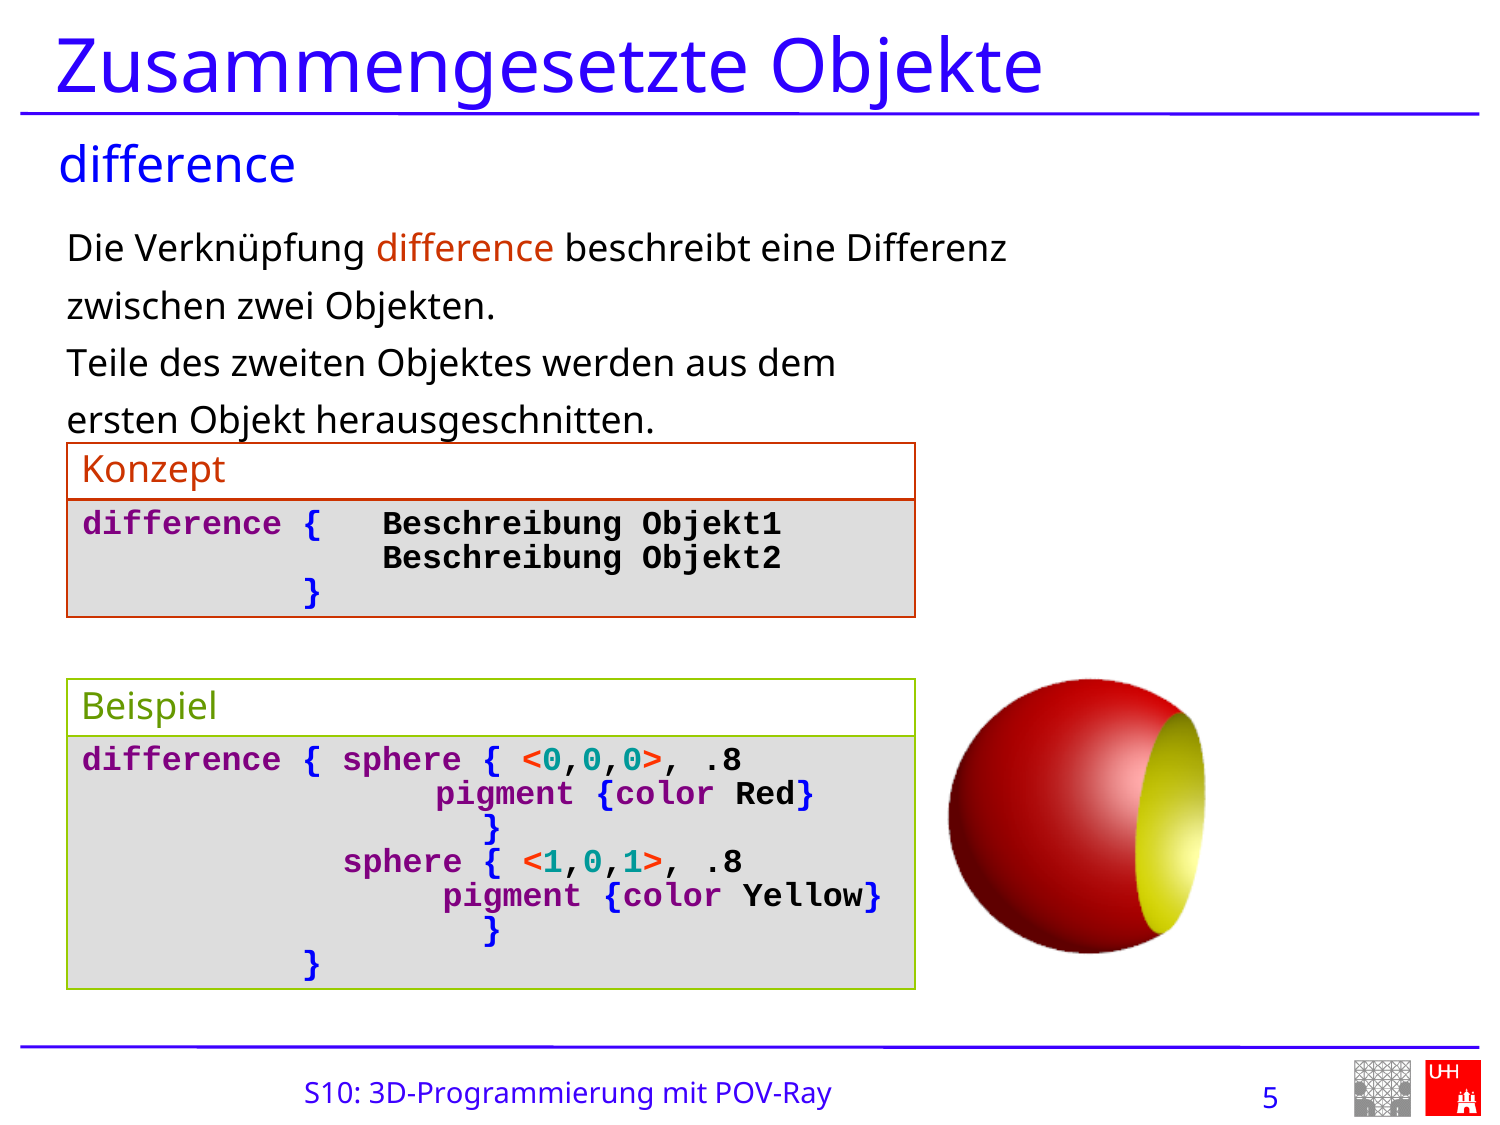

# Zusammengesetzte Objekte
difference
Die Verknüpfung difference beschreibt eine Differenz
zwischen zwei Objekten.
Teile des zweiten Objektes werden aus dem
ersten Objekt herausgeschnitten.
Konzept
difference {	Beschreibung Objekt1
		Beschreibung Objekt2
 }
Beispiel
difference { sphere { <0,0,0>, .8
	 pigment {color Red}
 }
	 		 sphere { <1,0,1>, .8		 	 		 pigment {color Yellow}
 }
 }
5